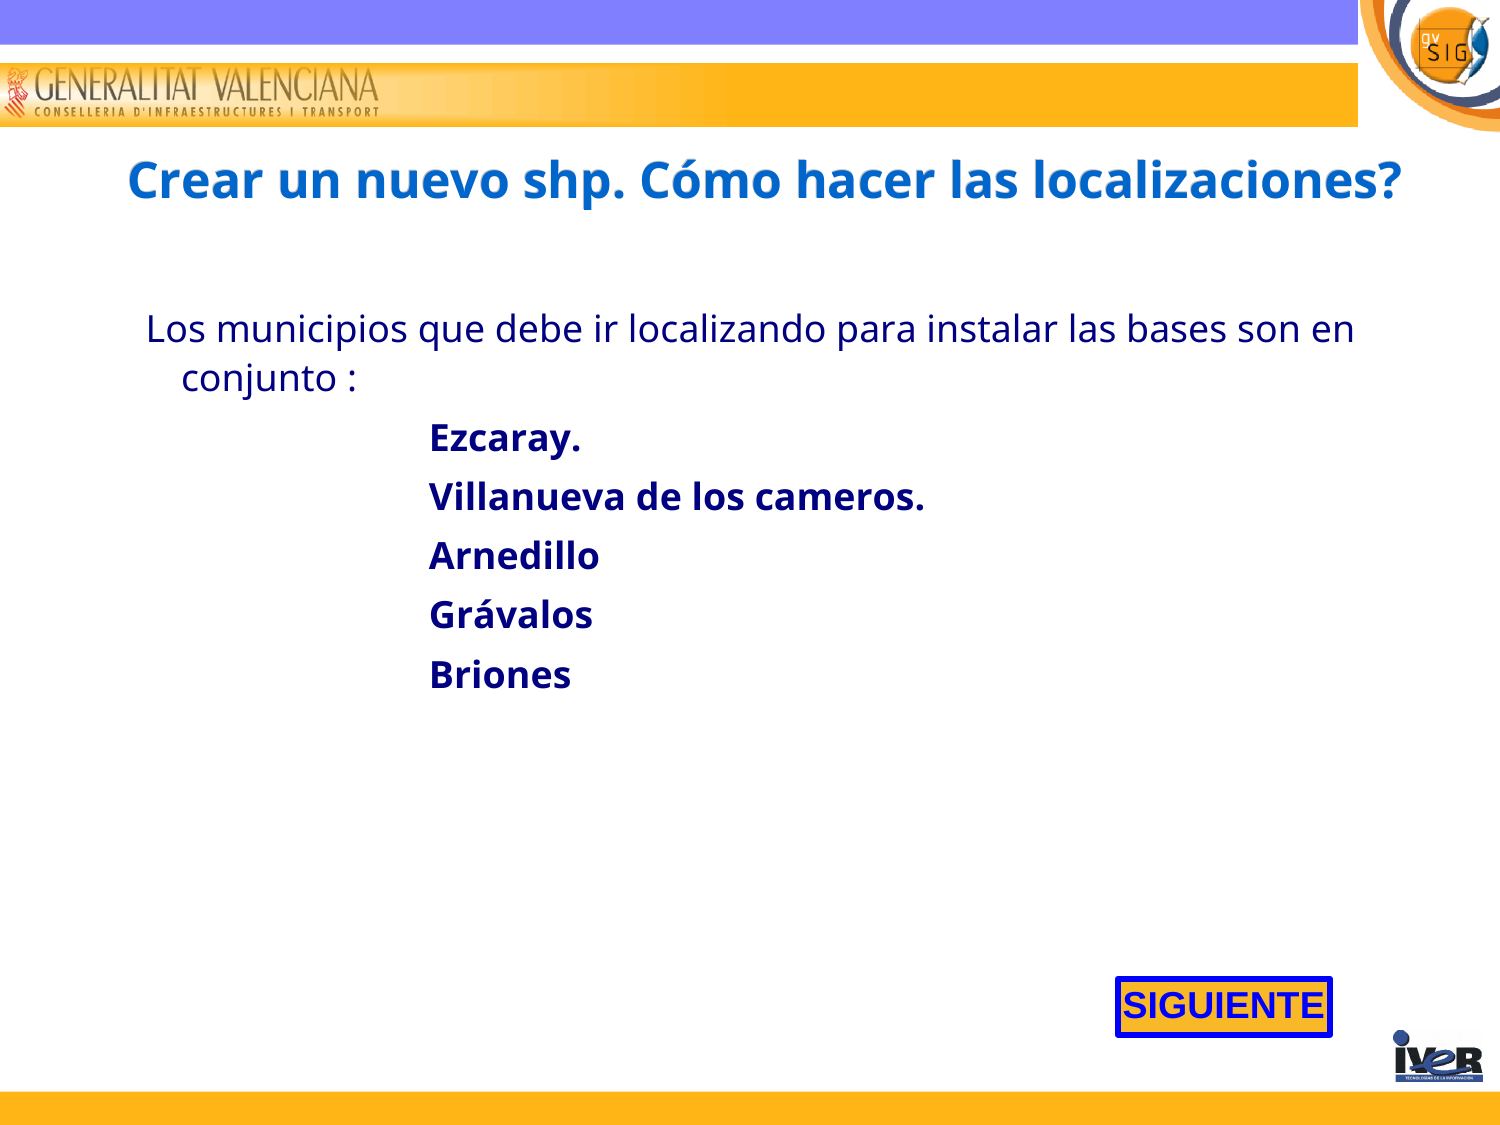

# Crear un nuevo shp. Cómo hacer las localizaciones?
Los municipios que debe ir localizando para instalar las bases son en conjunto :
Ezcaray.
Villanueva de los cameros.
Arnedillo
Grávalos
Briones
SIGUIENTE